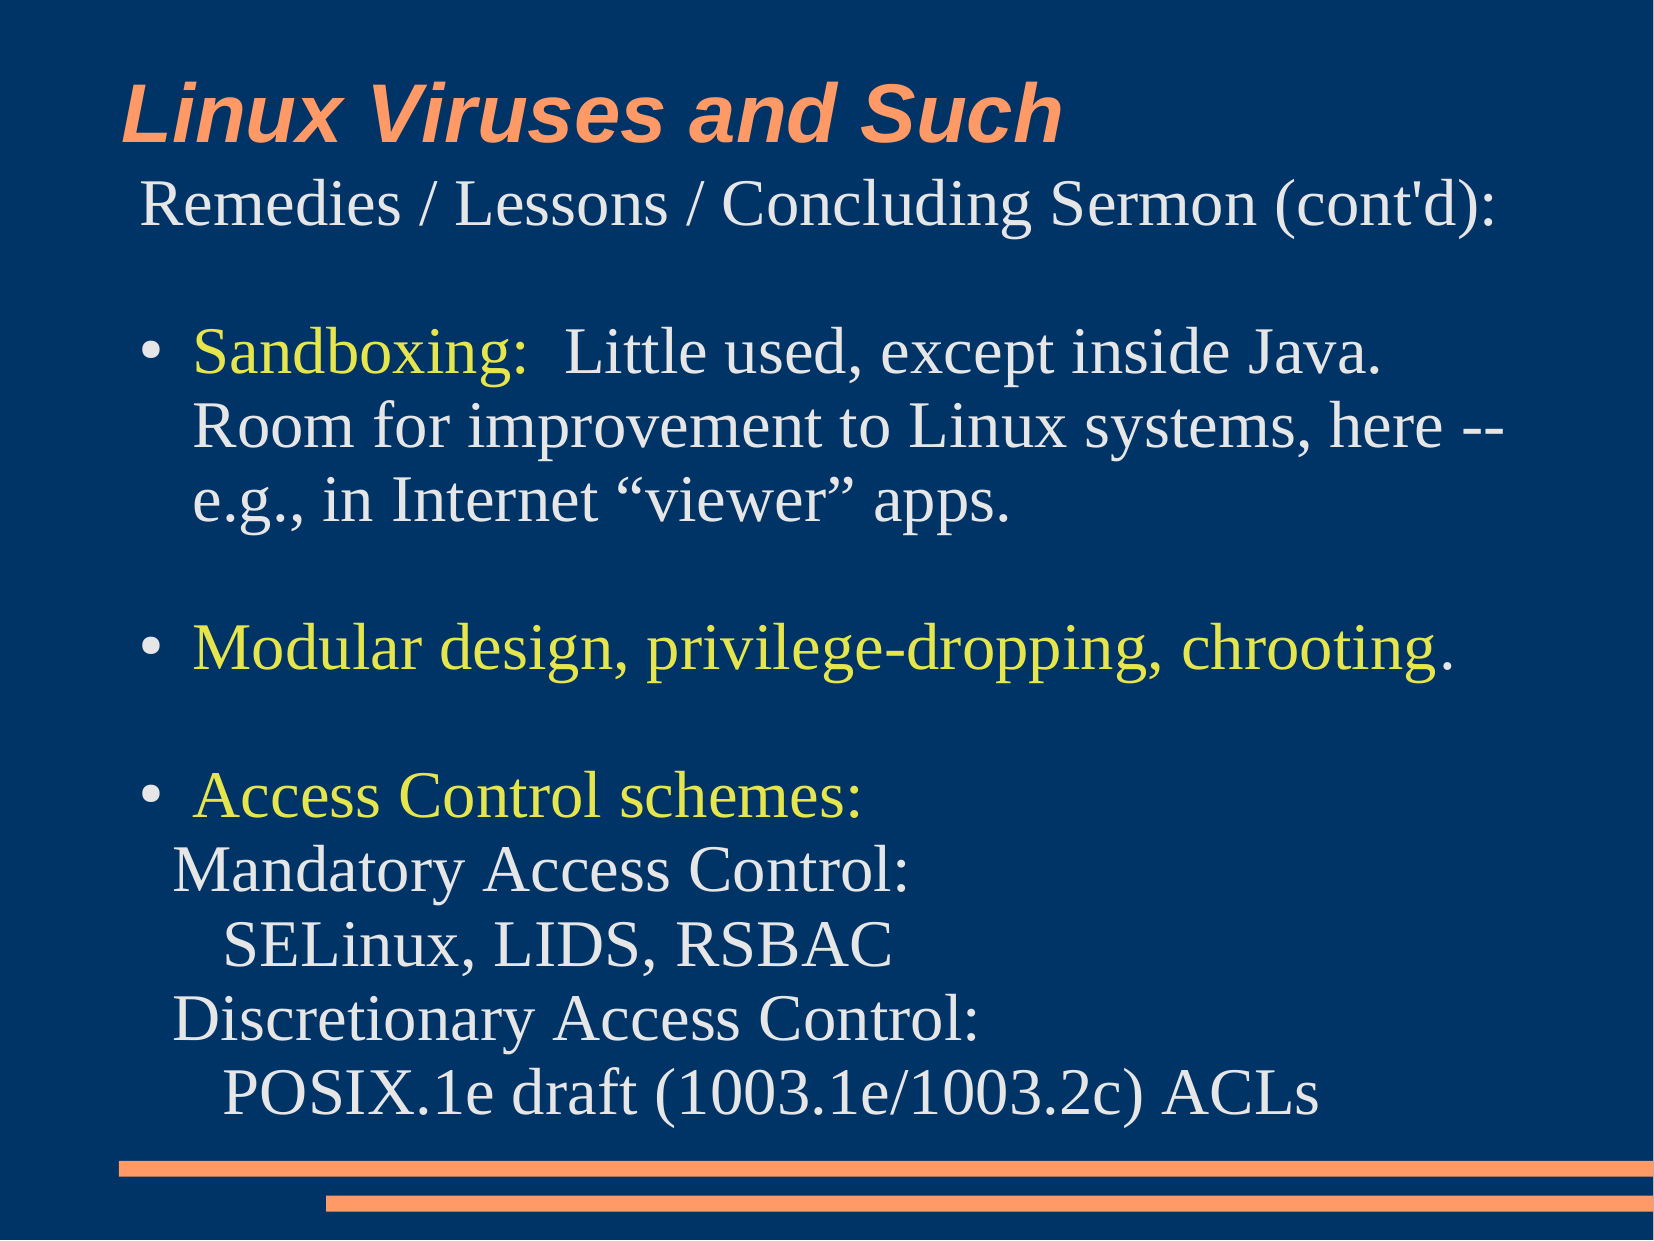

# Linux Viruses and Such
Remedies / Lessons / Concluding Sermon (cont'd):
Sandboxing: Little used, except inside Java. Room for improvement to Linux systems, here -- e.g., in Internet “viewer” apps.
Modular design, privilege-dropping, chrooting.
Access Control schemes:
 Mandatory Access Control:
 SELinux, LIDS, RSBAC
 Discretionary Access Control:
 POSIX.1e draft (1003.1e/1003.2c) ACLs